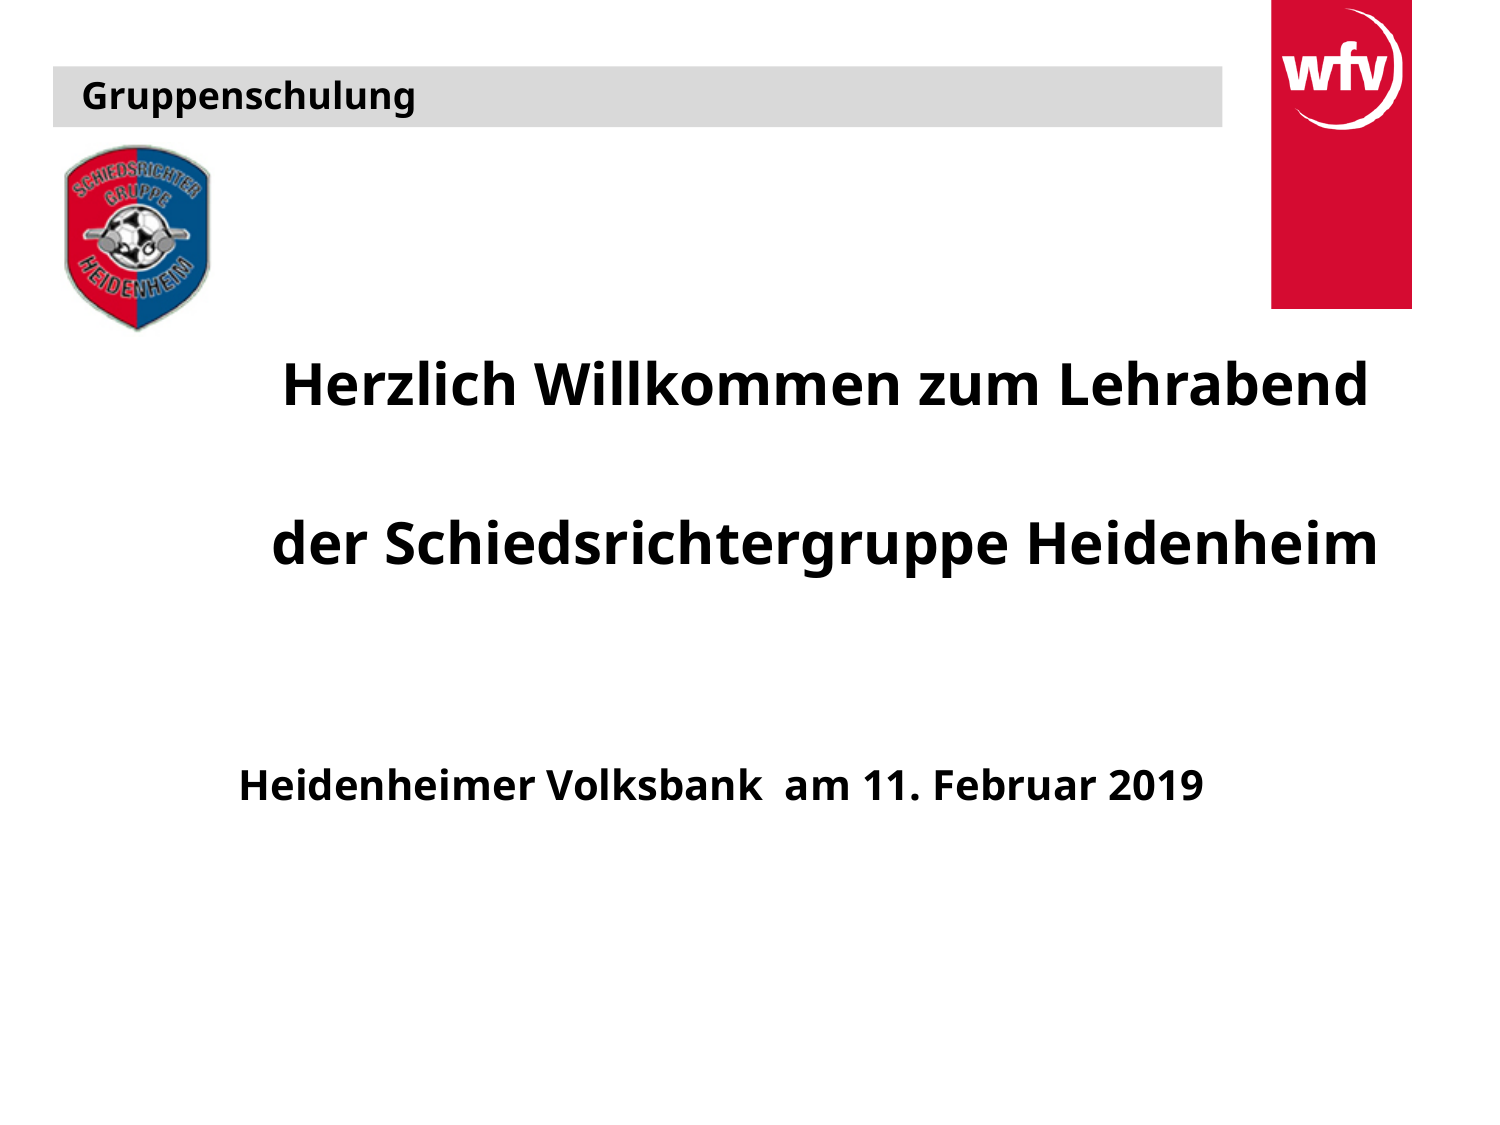

Gruppenschulung
Herzlich Willkommen zum Lehrabend
der Schiedsrichtergruppe Heidenheim
Heidenheimer Volksbank am 11. Februar 2019